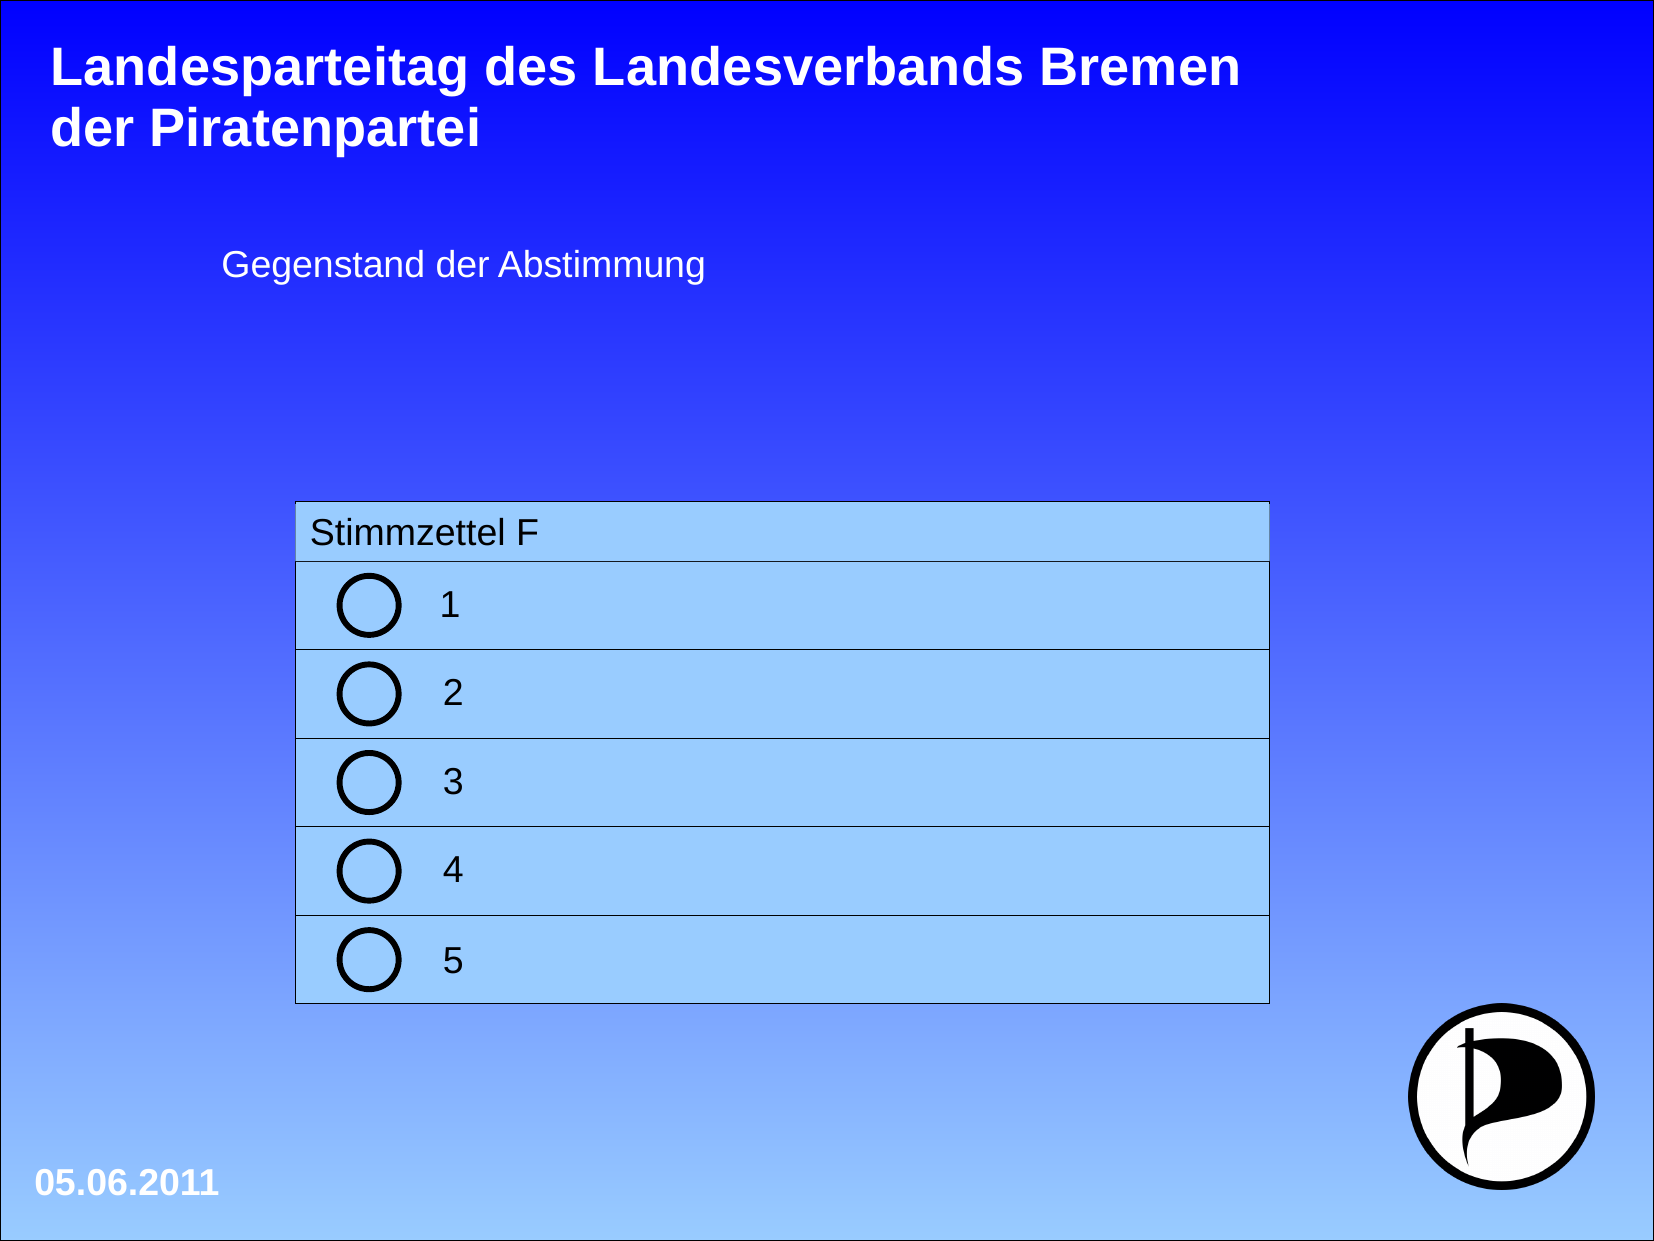

Gegenstand der Abstimmung
Stimmzettel F
1
2
3
4
5